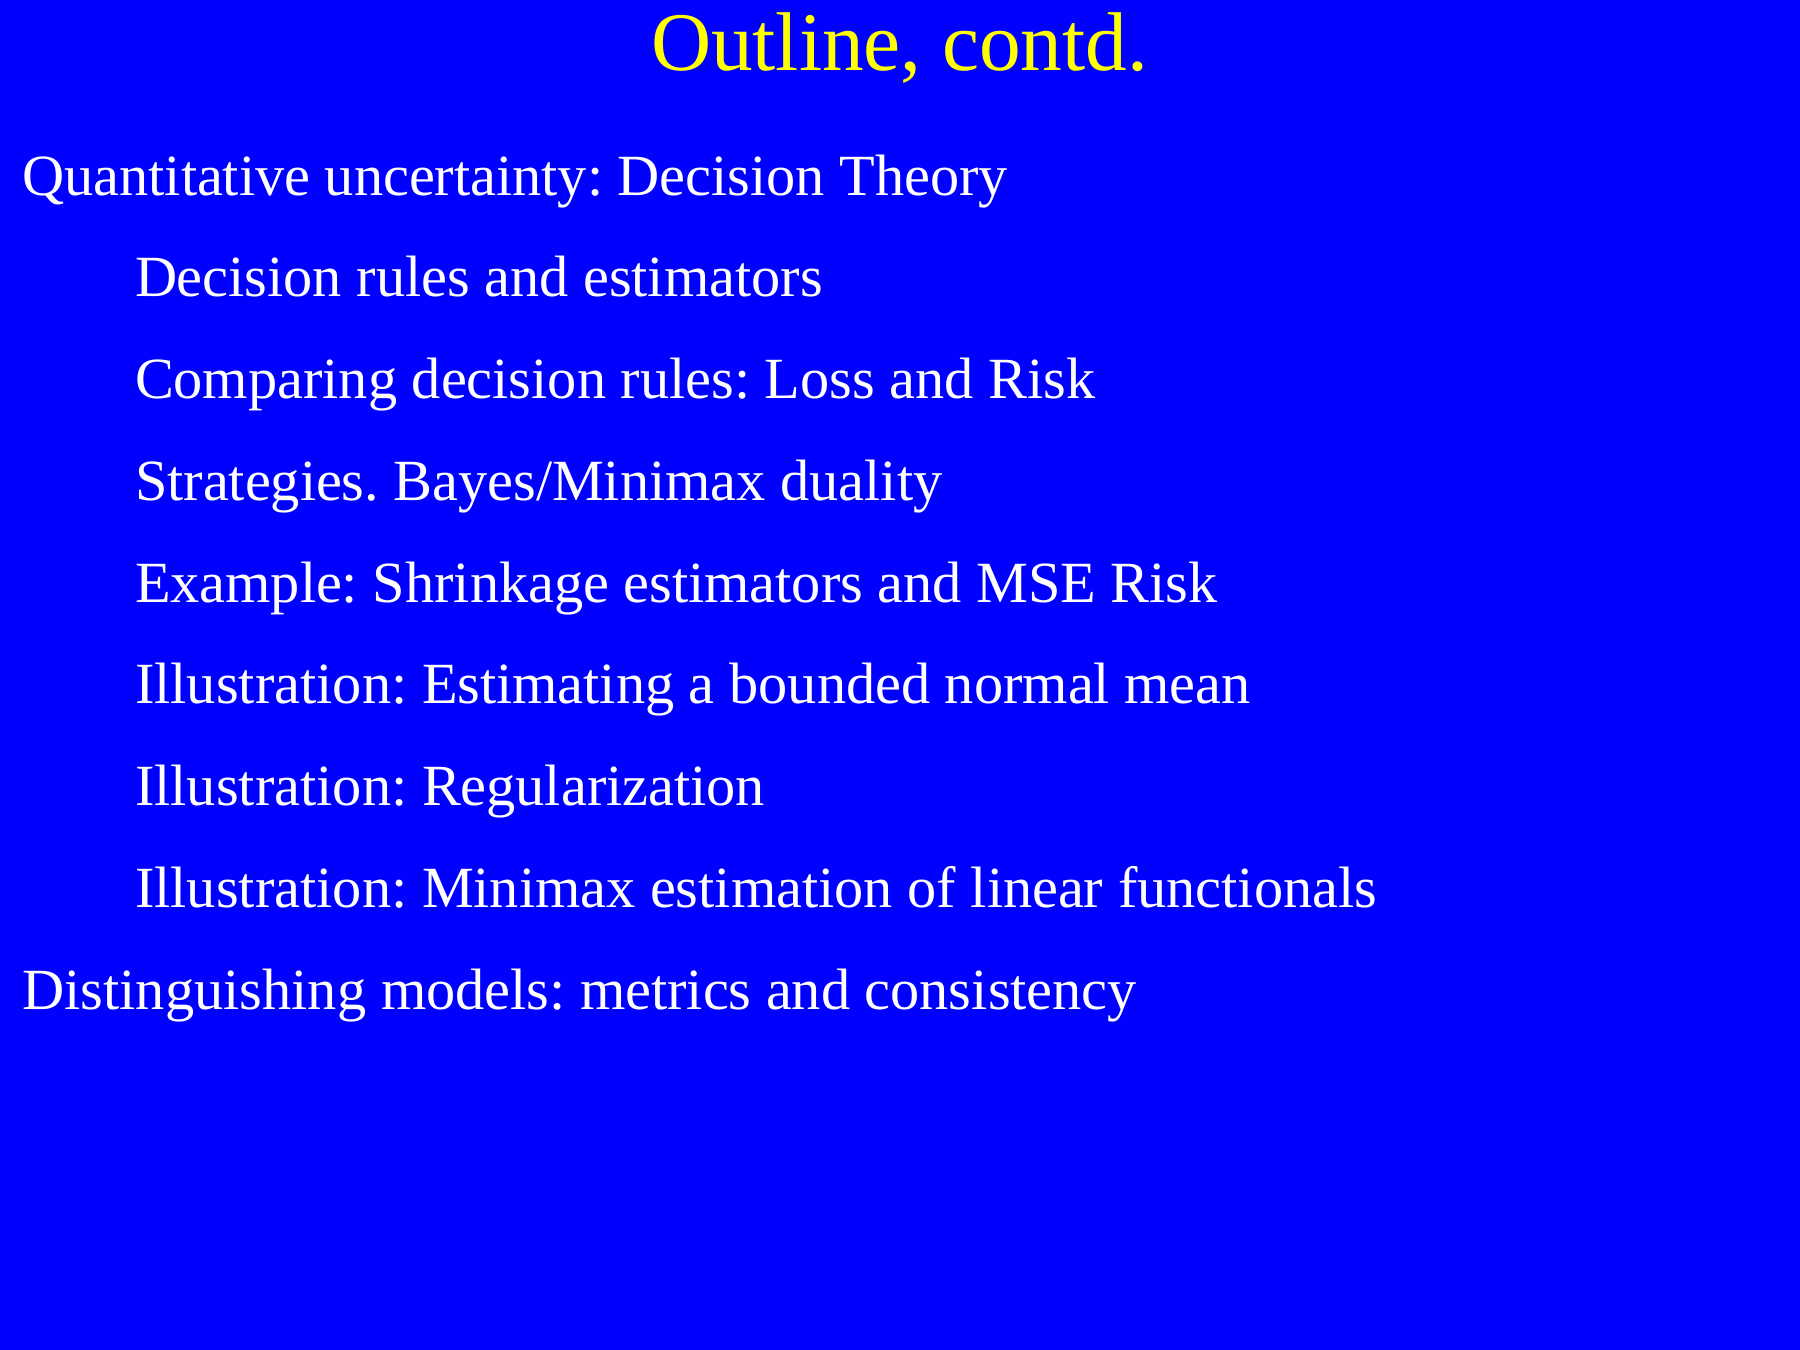

# Outline, contd.
Quantitative uncertainty: Decision Theory
Decision rules and estimators
Comparing decision rules: Loss and Risk
Strategies. Bayes/Minimax duality
Example: Shrinkage estimators and MSE Risk
Illustration: Estimating a bounded normal mean
Illustration: Regularization
Illustration: Minimax estimation of linear functionals
Distinguishing models: metrics and consistency